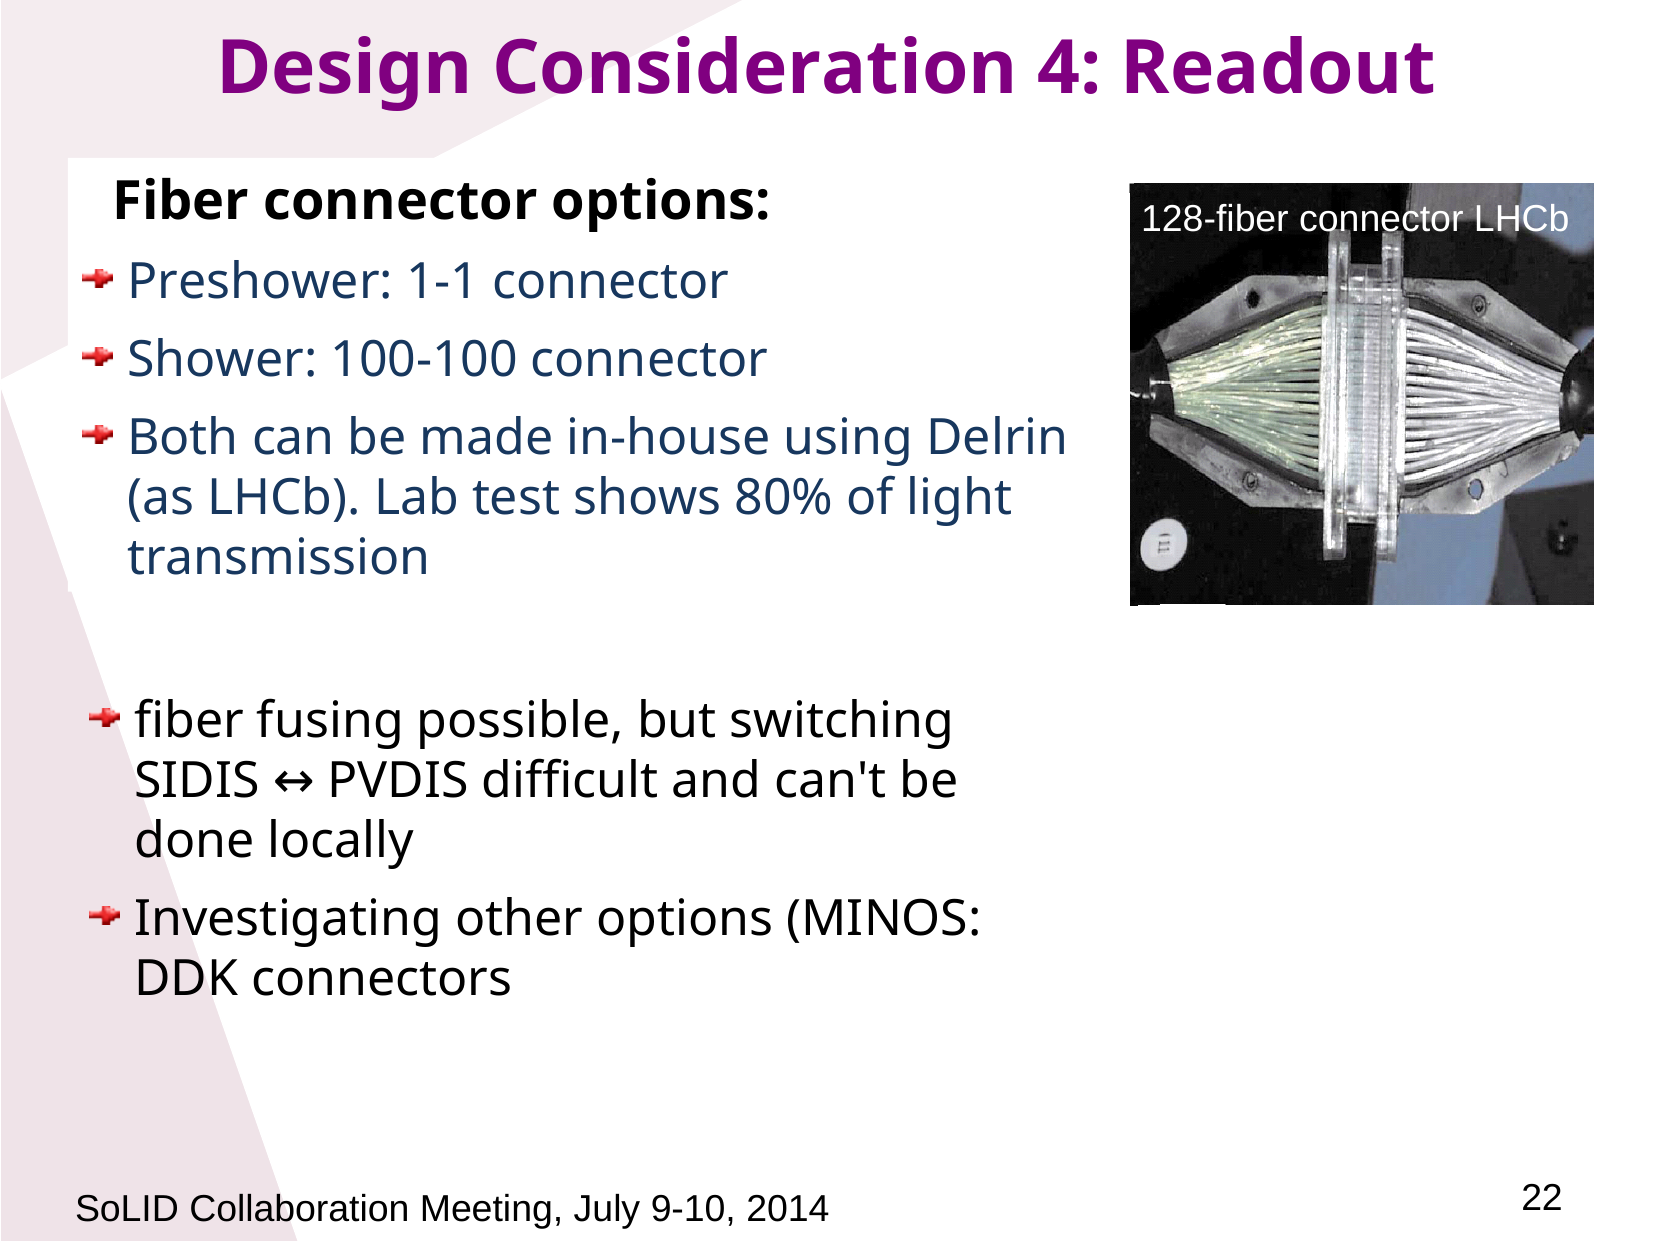

Design Consideration 4: Readout
128-fiber connector LHCb
Fiber connector options:
Preshower: 1-1 connector
Shower: 100-100 connector
Both can be made in-house using Delrin (as LHCb). Lab test shows 80% of light transmission
fiber fusing possible, but switching SIDIS ↔ PVDIS difficult and can't be done locally
Investigating other options (MINOS: DDK connectors
22